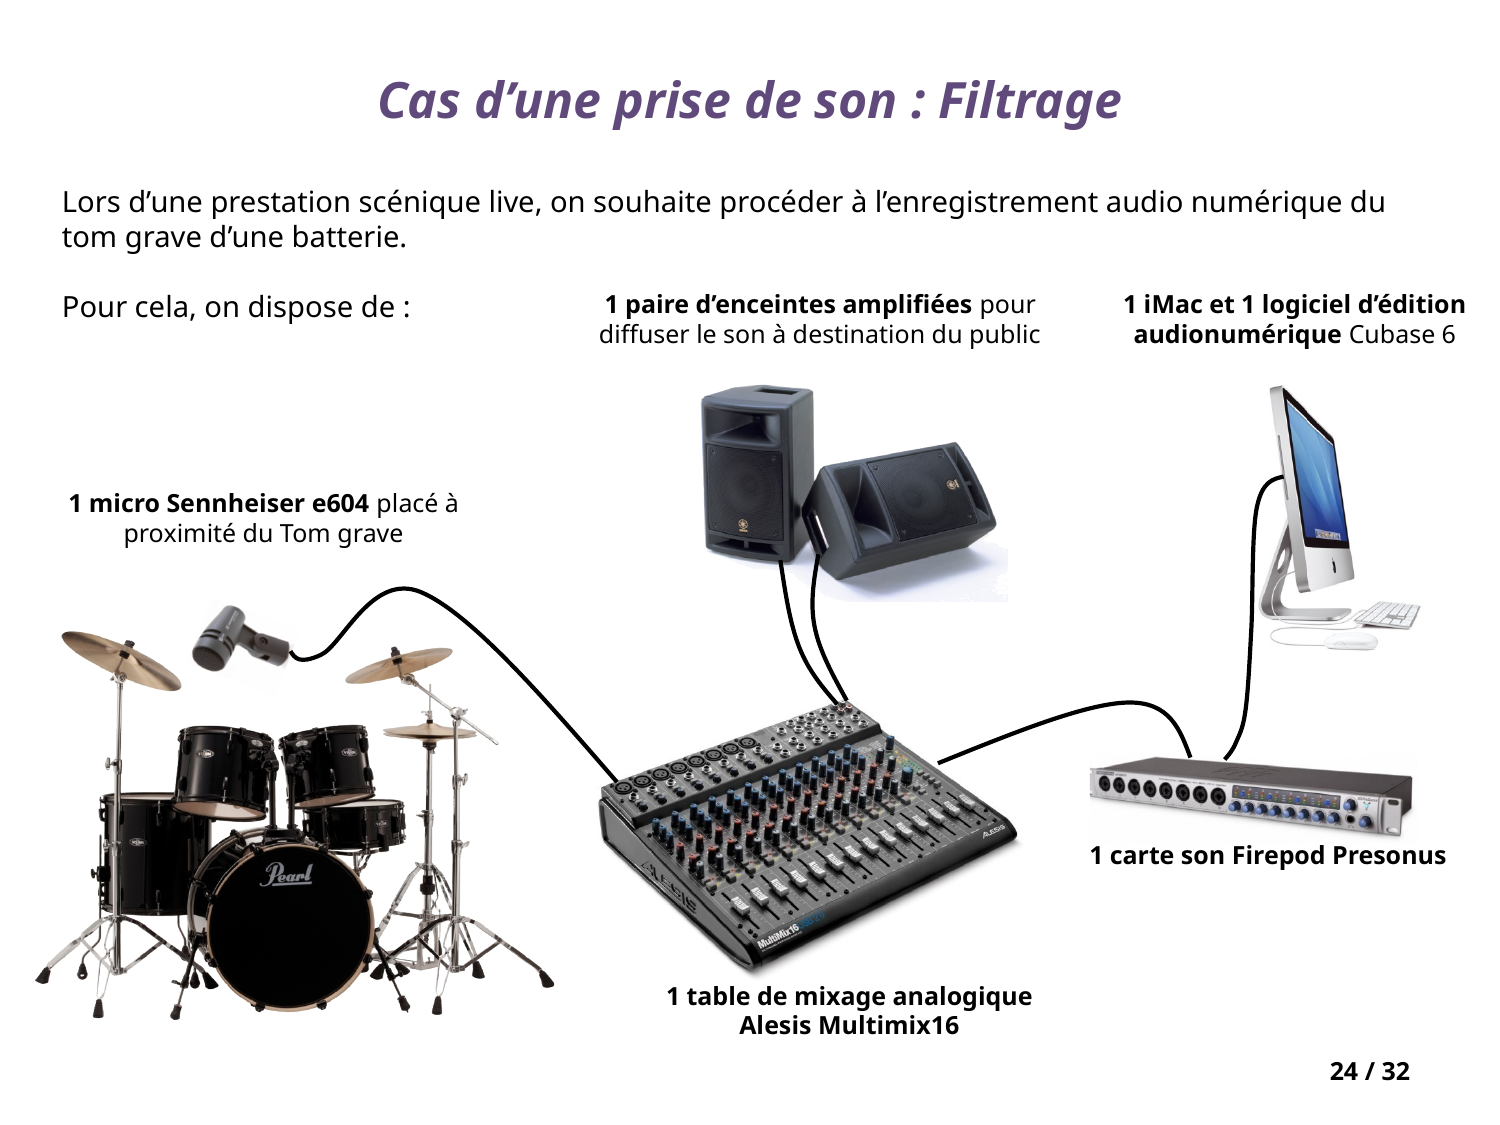

# Cas d’une prise de son : Filtrage
Lors d’une prestation scénique live, on souhaite procéder à l’enregistrement audio numérique du tom grave d’une batterie.
Pour cela, on dispose de :
1 paire d’enceintes amplifiées pour diffuser le son à destination du public
1 iMac et 1 logiciel d’édition audionumérique Cubase 6
1 micro Sennheiser e604 placé à proximité du Tom grave
1 carte son Firepod Presonus
1 table de mixage analogique Alesis Multimix16